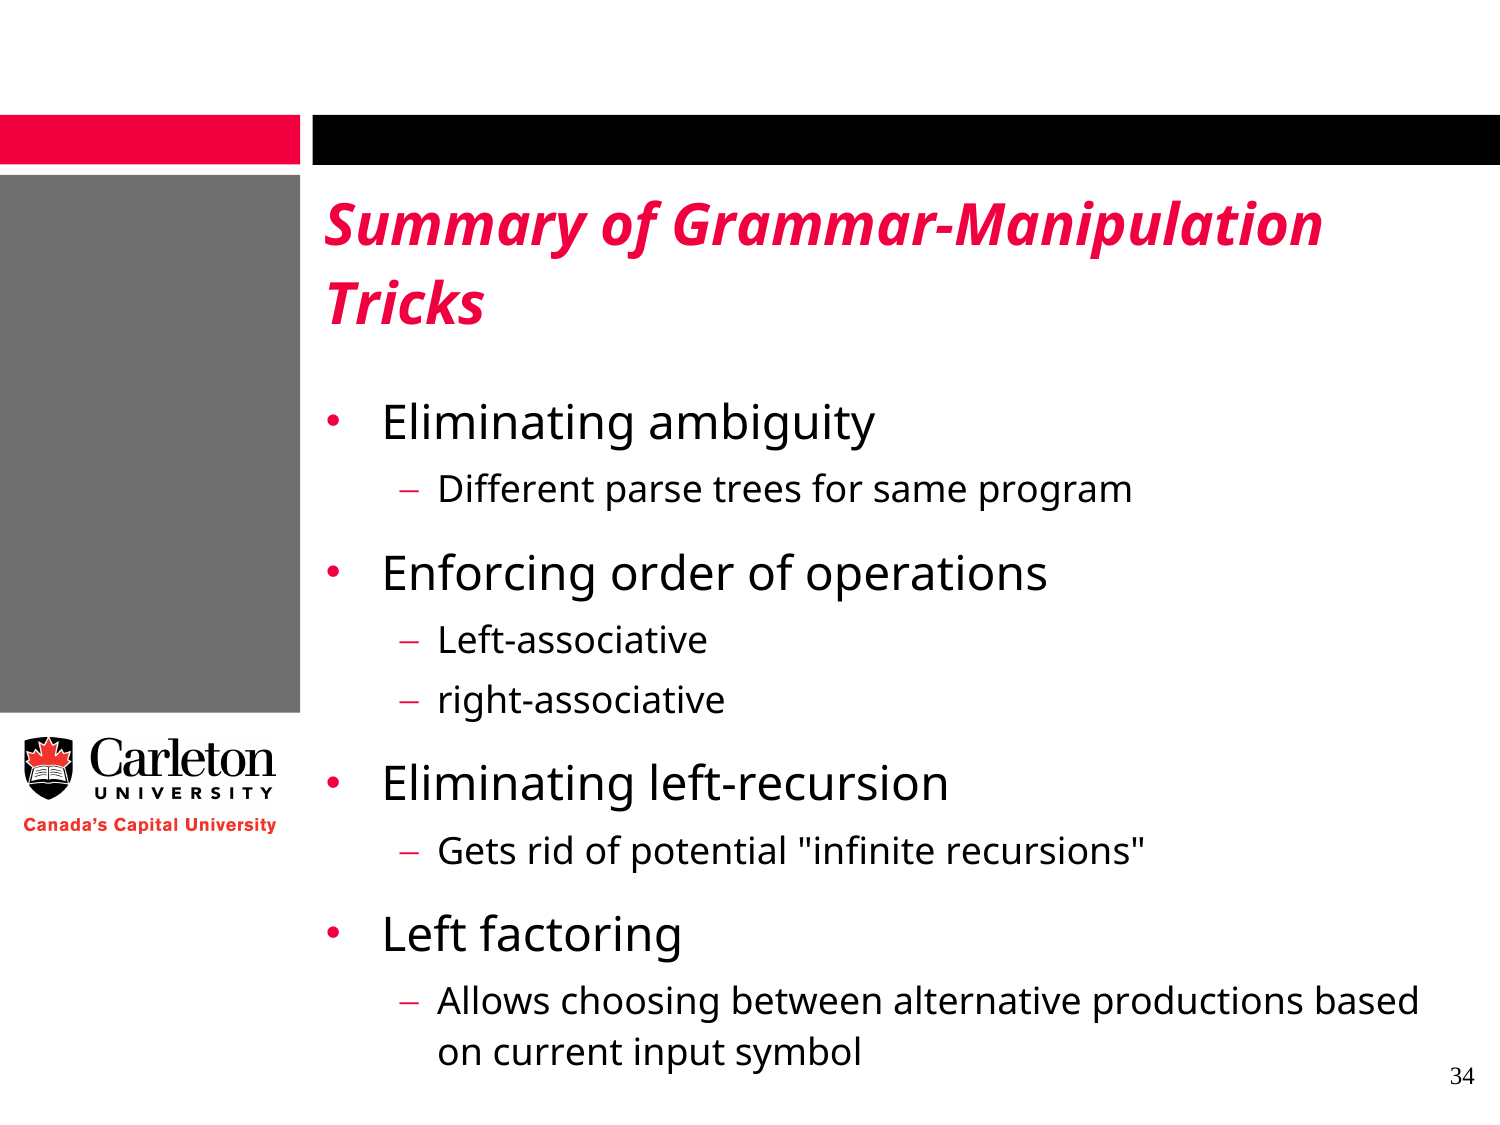

# Summary of Grammar-Manipulation Tricks
Eliminating ambiguity
Different parse trees for same program
Enforcing order of operations
Left-associative
right-associative
Eliminating left-recursion
Gets rid of potential "infinite recursions"
Left factoring
Allows choosing between alternative productions based on current input symbol
34